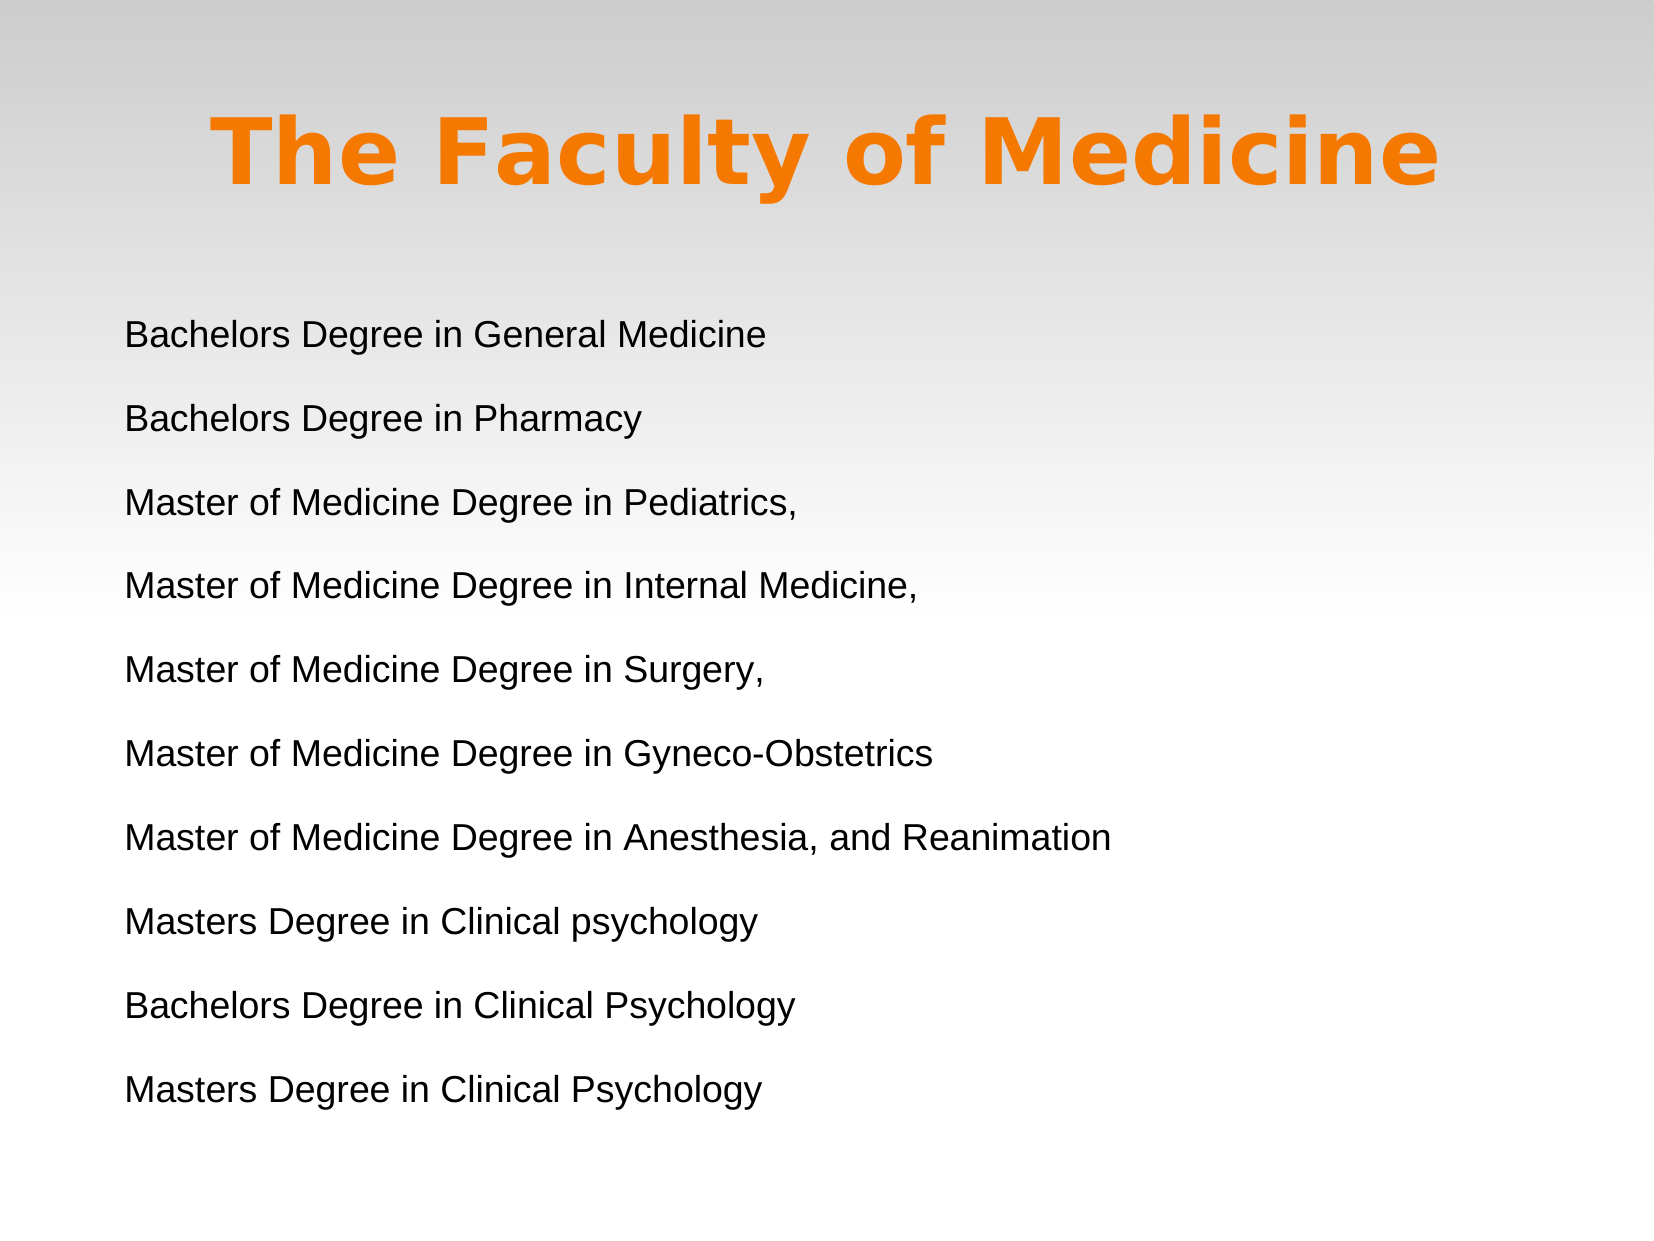

# The Faculty of Medicine
Bachelors Degree in General Medicine
Bachelors Degree in Pharmacy
Master of Medicine Degree in Pediatrics,
Master of Medicine Degree in Internal Medicine,
Master of Medicine Degree in Surgery,
Master of Medicine Degree in Gyneco-Obstetrics
Master of Medicine Degree in Anesthesia, and Reanimation
Masters Degree in Clinical psychology
Bachelors Degree in Clinical Psychology
Masters Degree in Clinical Psychology